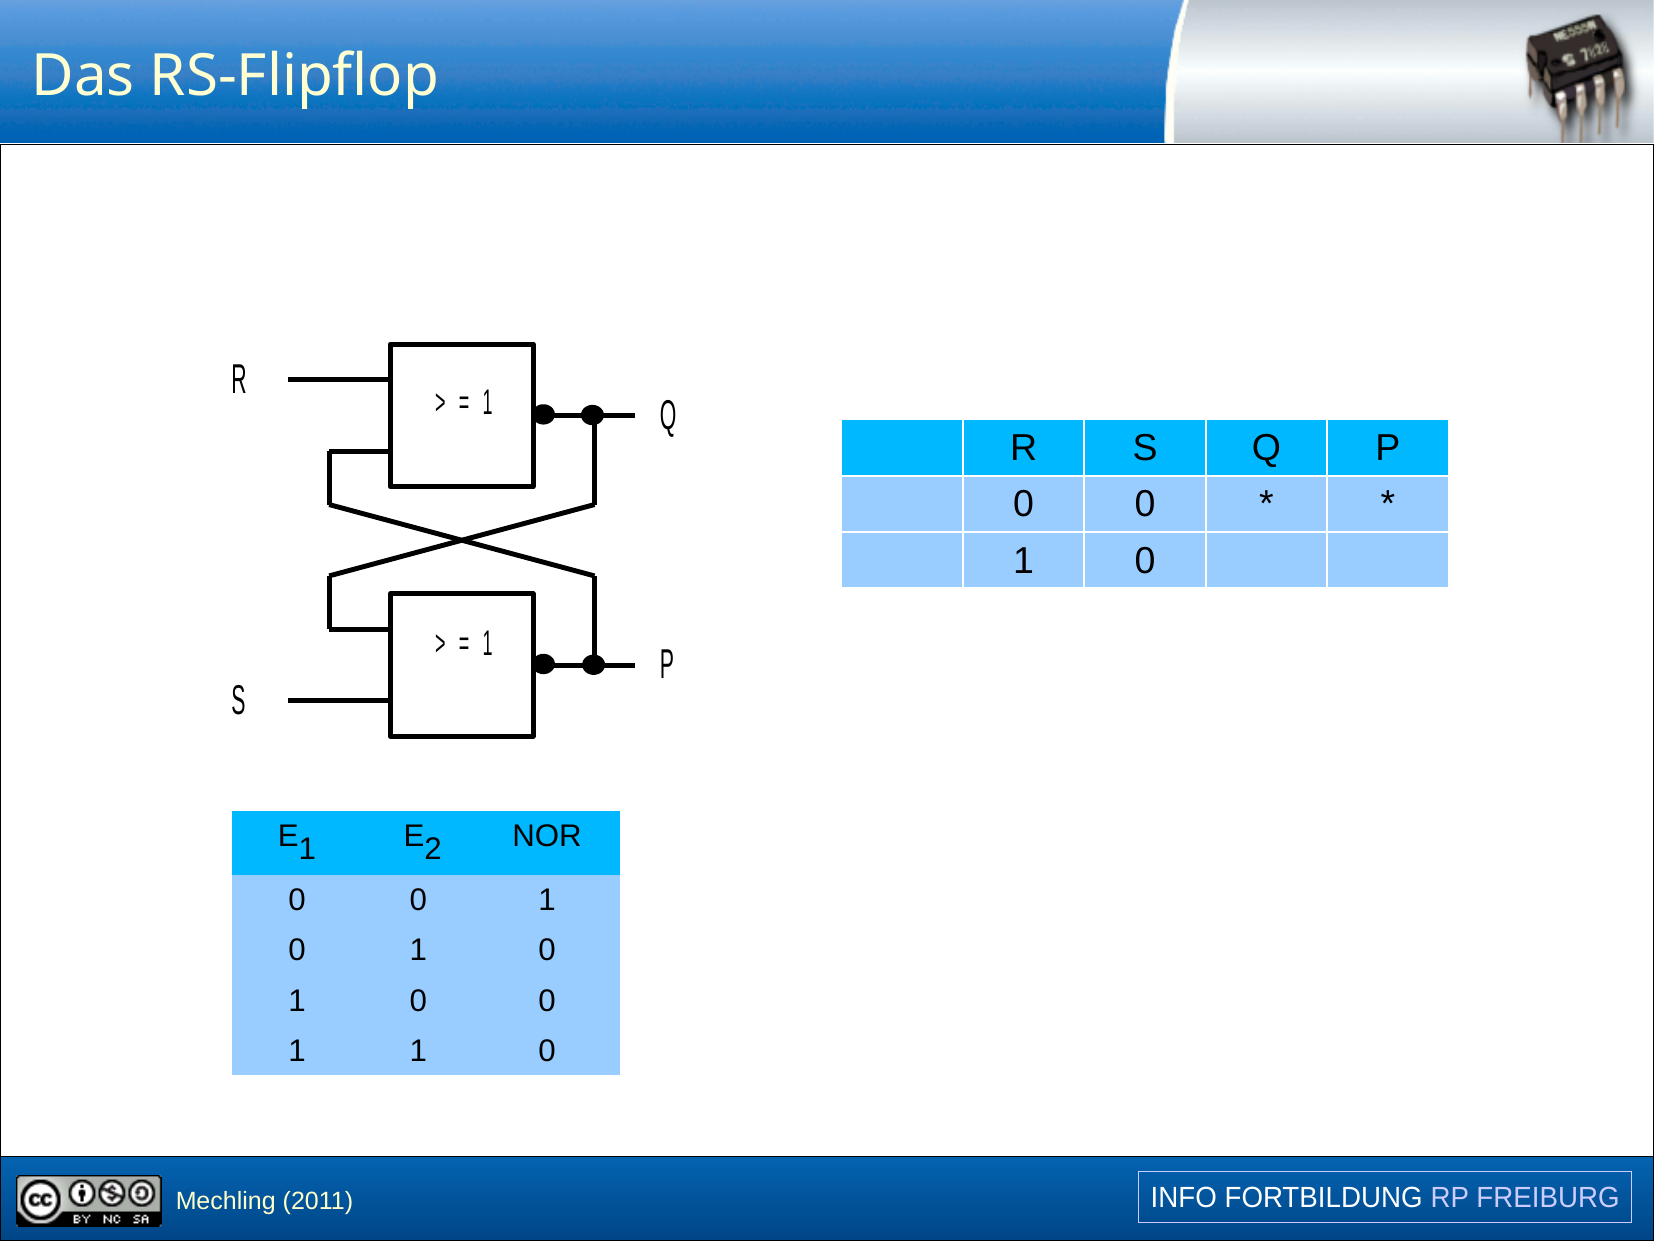

# Das RS-Flipflop
| | R | S | Q | P |
| --- | --- | --- | --- | --- |
| | 0 | 0 | \* | \* |
| | 1 | 0 | | |
| E1 | E2 | NOR |
| --- | --- | --- |
| 0 | 0 | 1 |
| 0 | 1 | 0 |
| 1 | 0 | 0 |
| 1 | 1 | 0 |